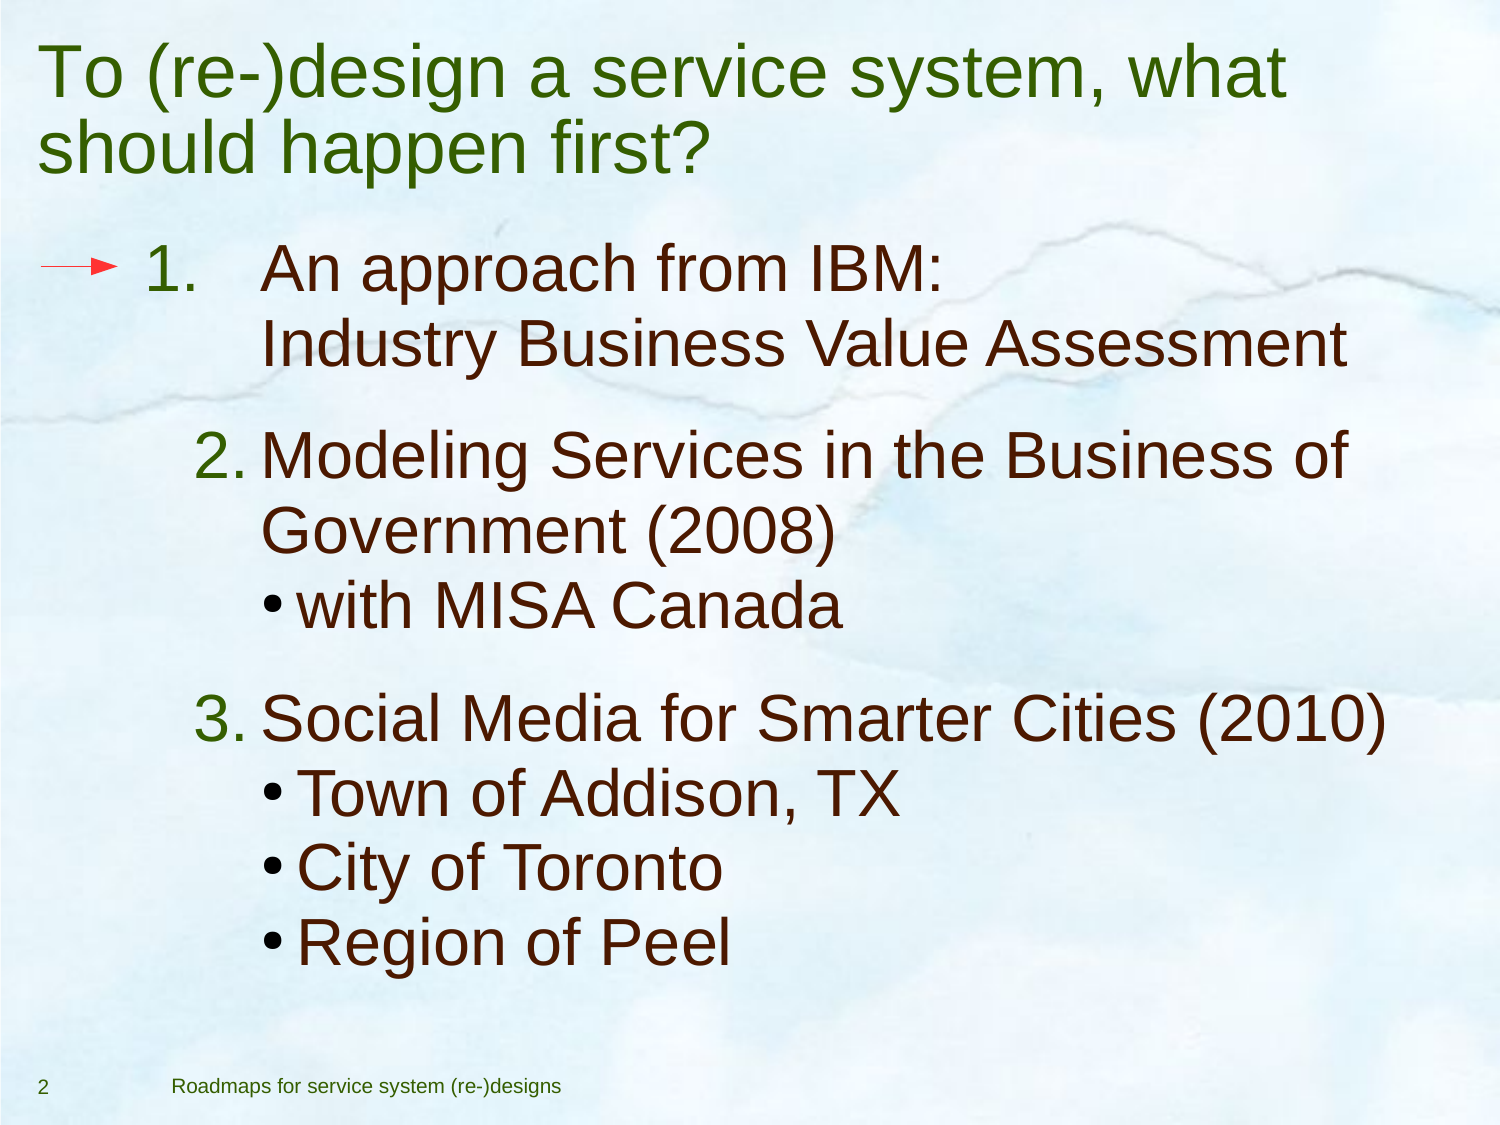

# To (re-)design a service system, what should happen first?
| 1. | An approach from IBM: Industry Business Value Assessment |
| --- | --- |
| 2. | Modeling Services in the Business of Government (2008) with MISA Canada |
| 3. | Social Media for Smarter Cities (2010) Town of Addison, TX City of Toronto Region of Peel |
Roadmaps for service system (re-)designs
2